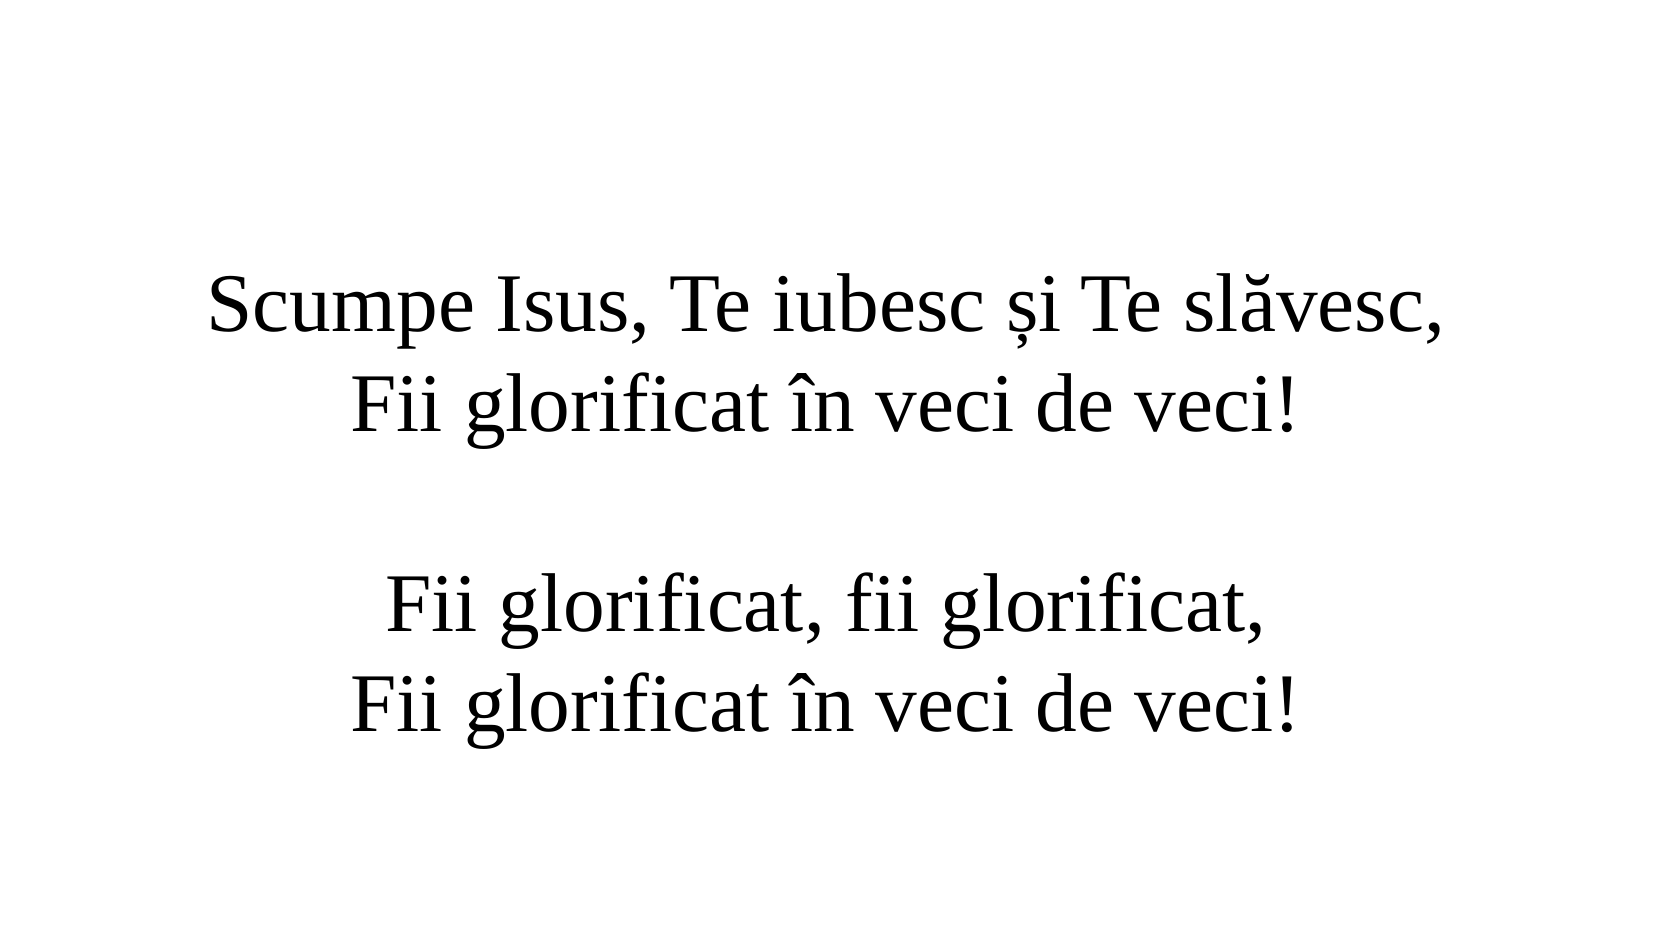

# Scumpe Isus, Te iubesc și Te slăvesc, Fii glorificat în veci de veci!
Fii glorificat, fii glorificat,
Fii glorificat în veci de veci!